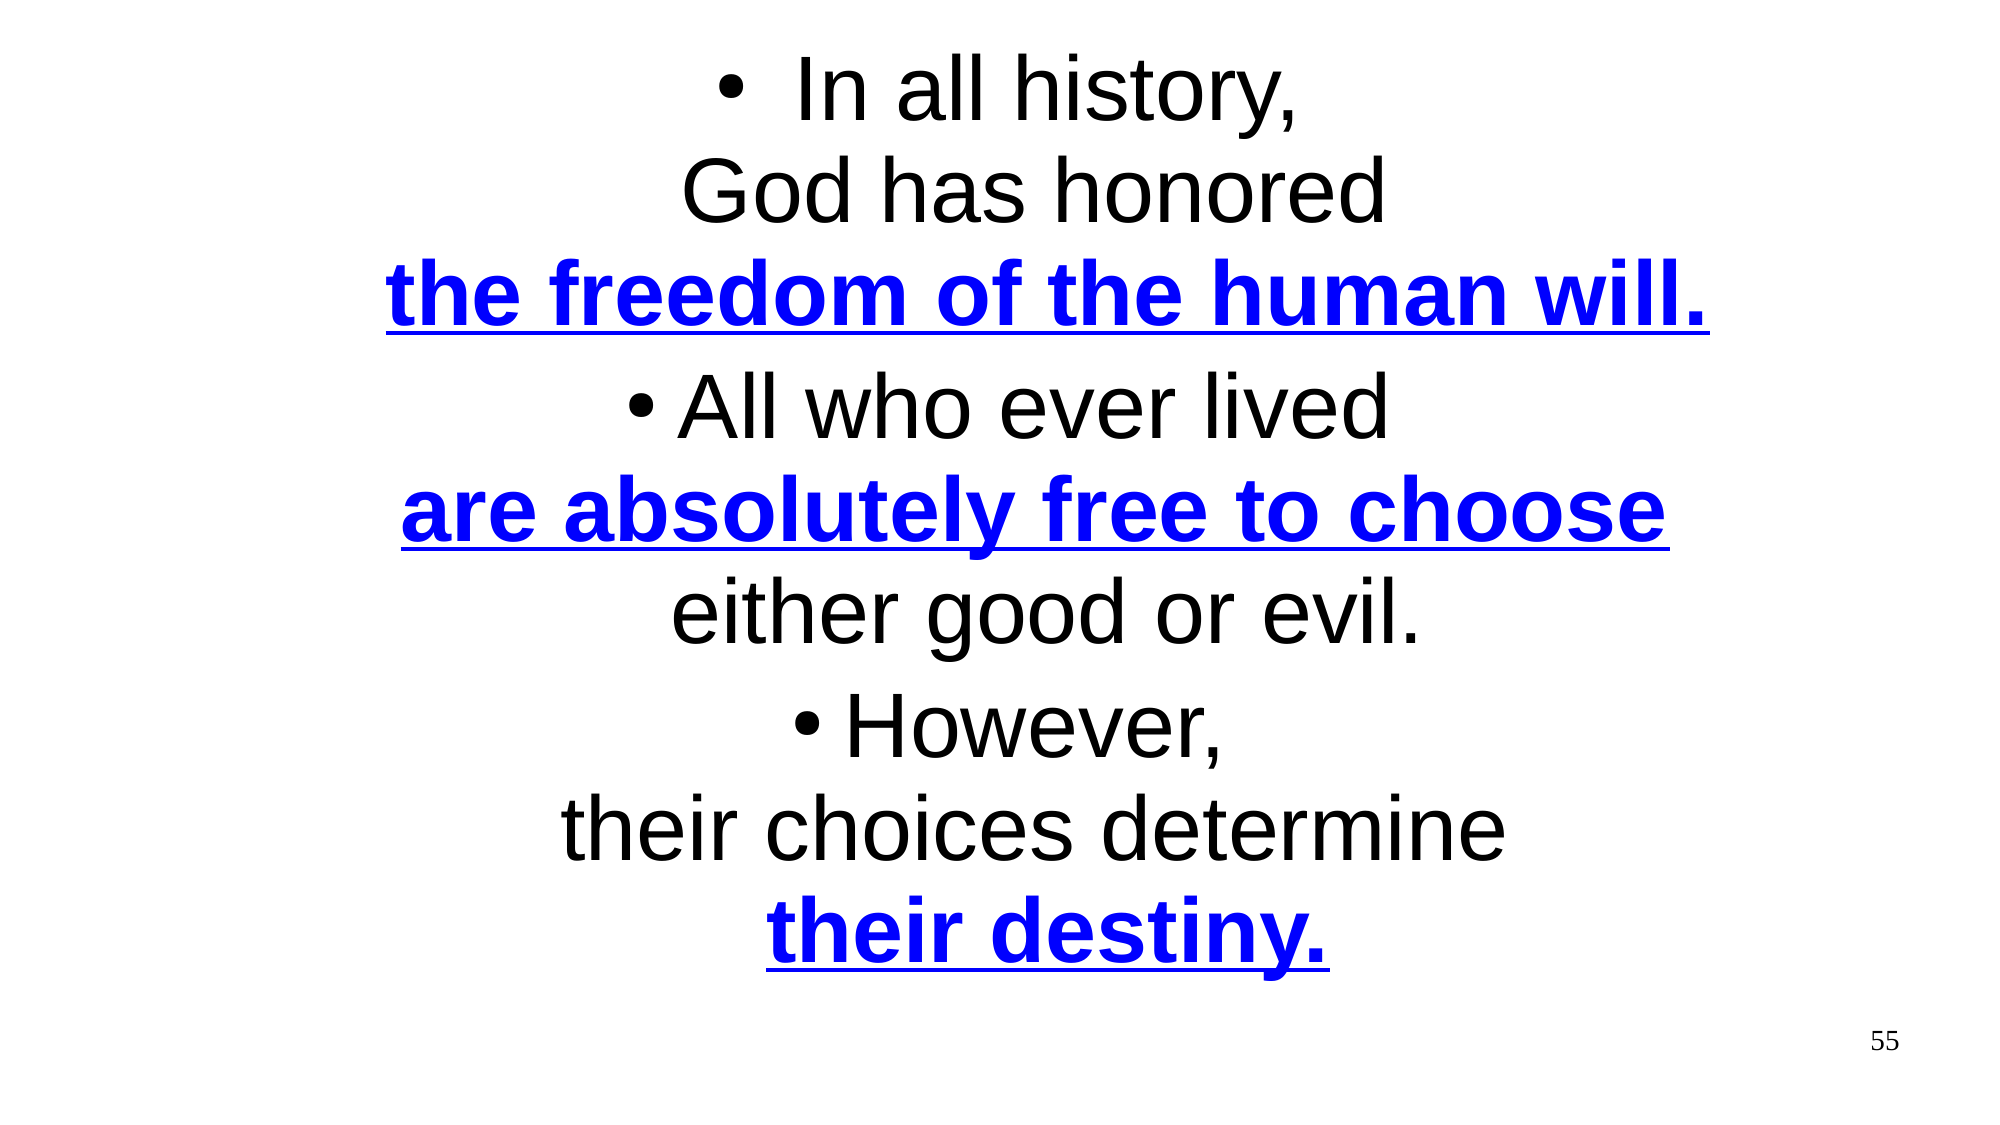

# In all history, God has honored the freedom of the human will.
All who ever lived
are absolutely free to choose
either good or evil.
However,
their choices determine
their destiny.
55